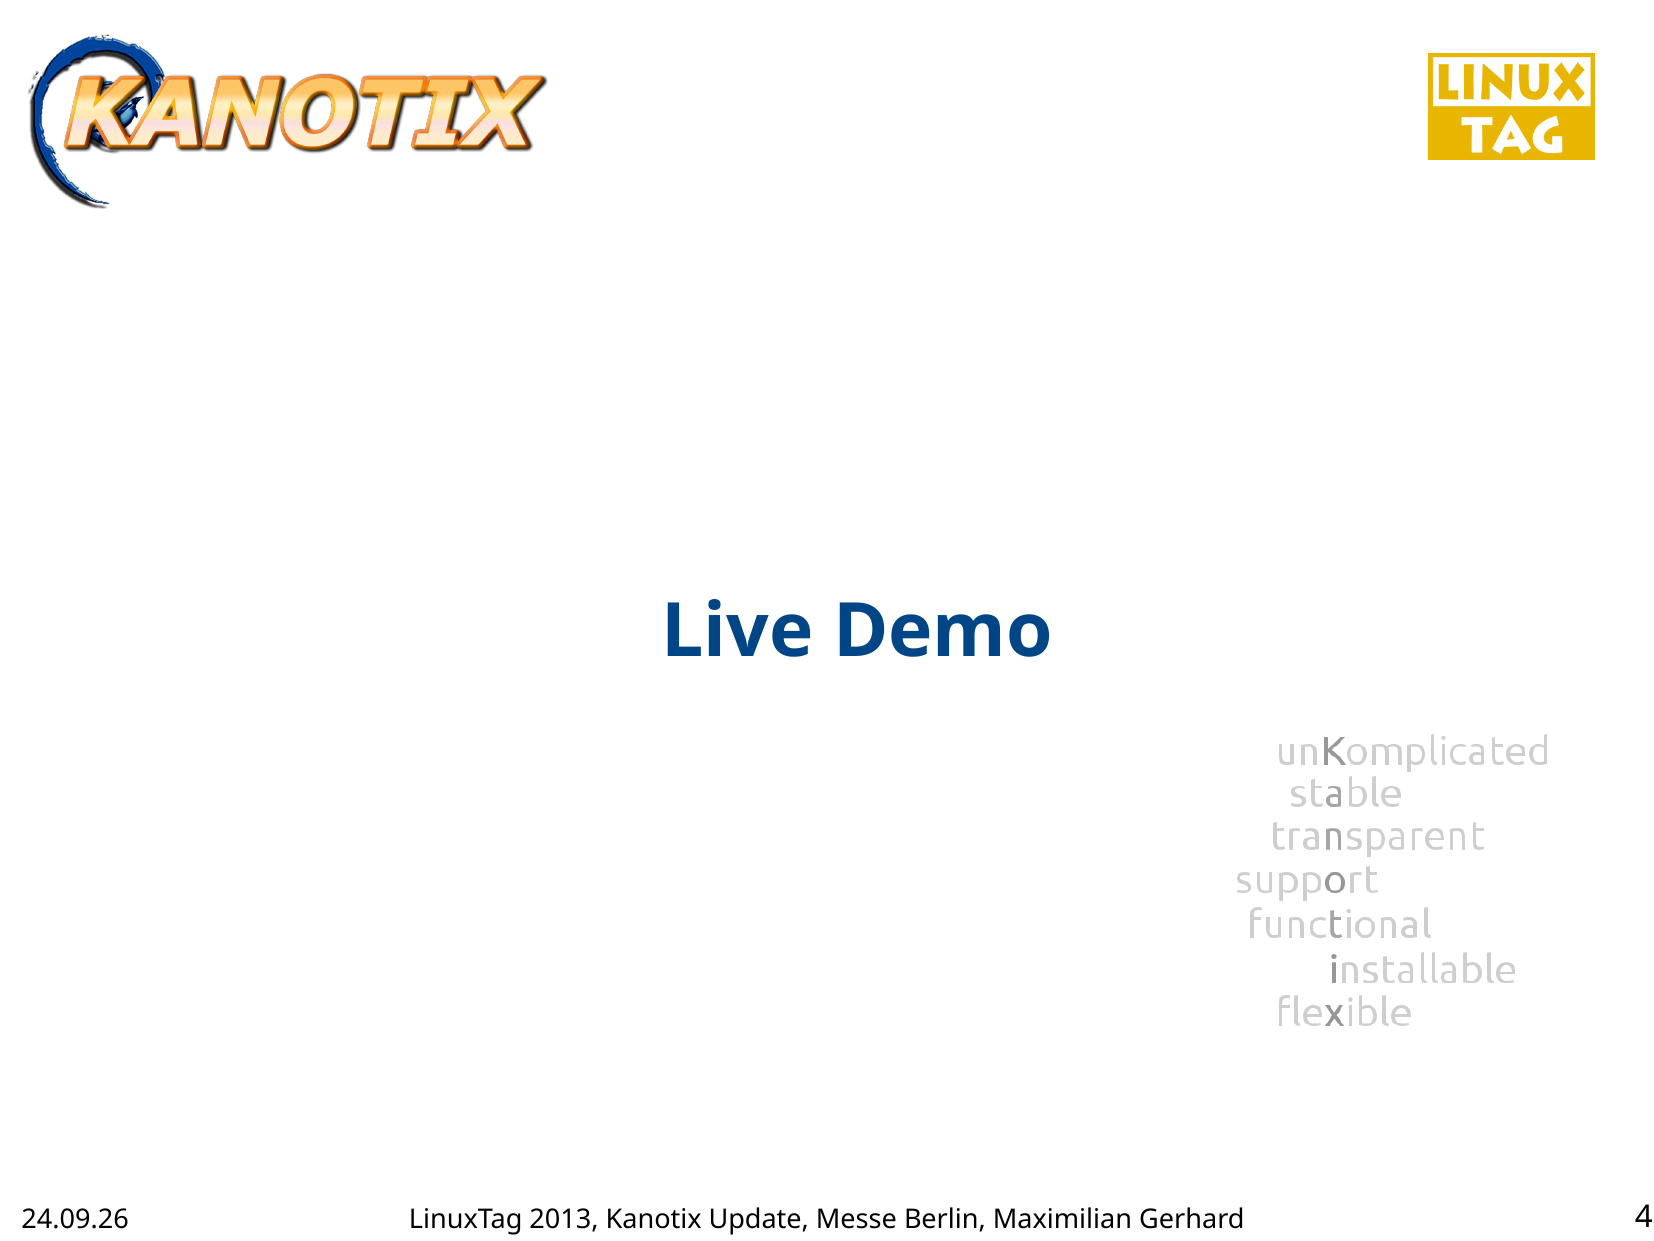

# Live Demo
LinuxTag 2013, Kanotix Update, Messe Berlin, Maximilian Gerhard